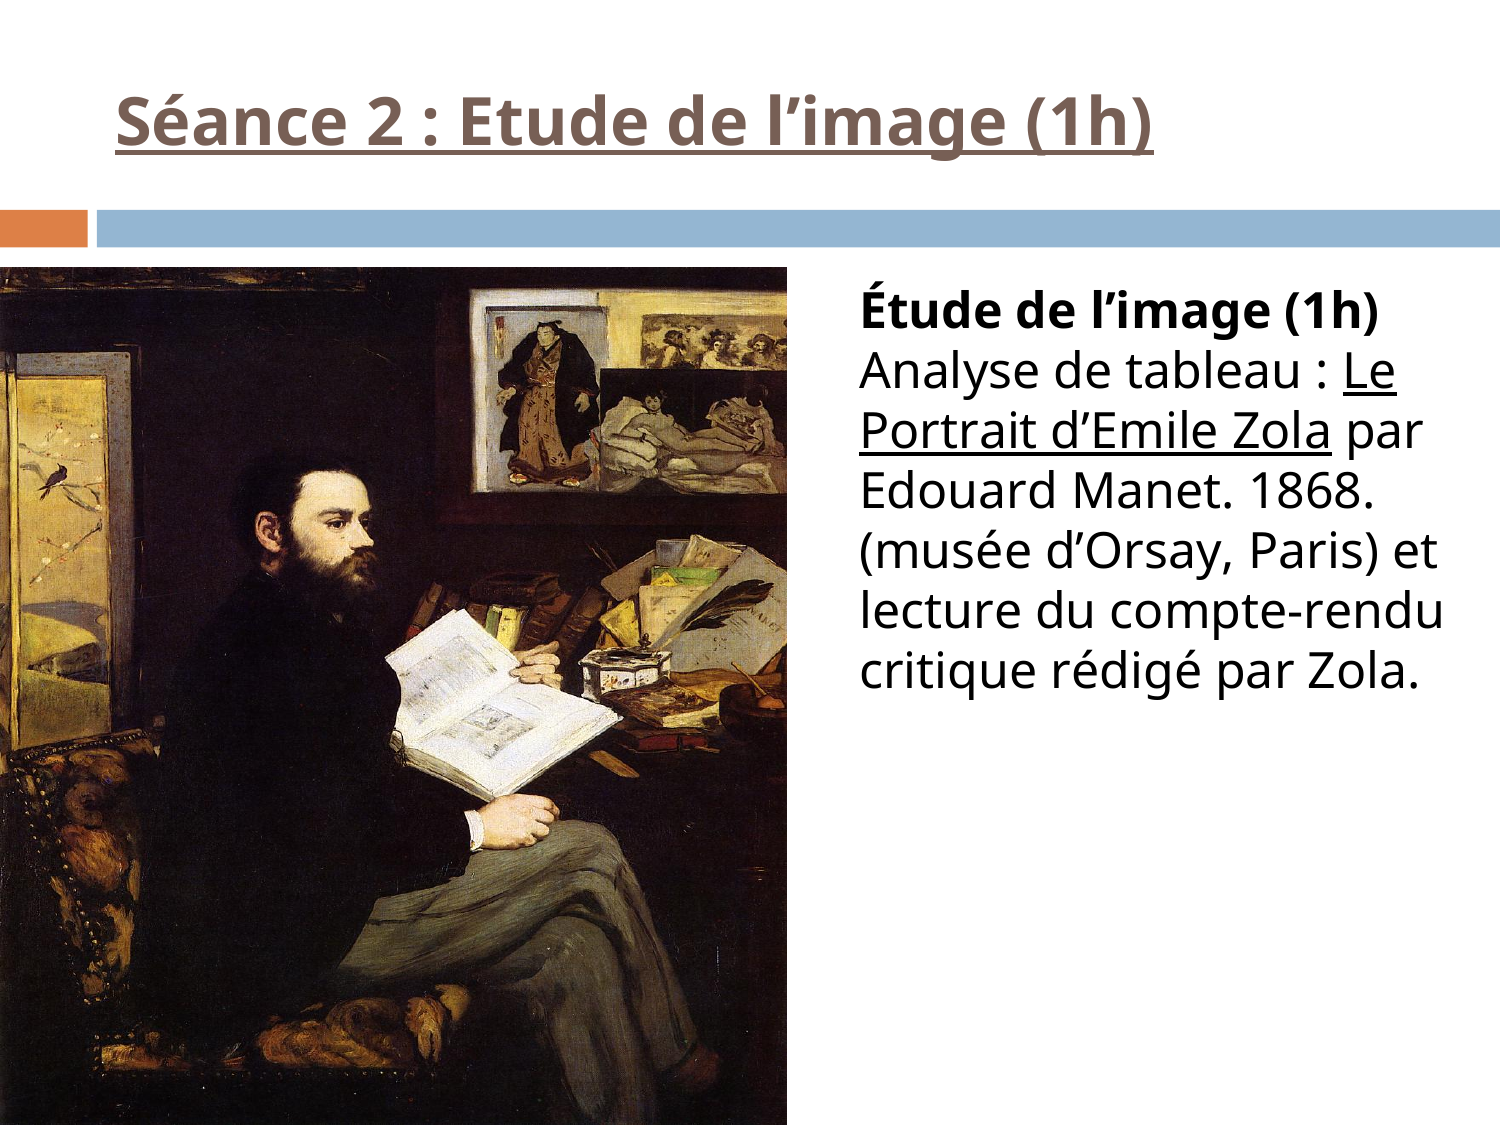

# Séance 2 : Etude de l’image (1h)
Étude de l’image (1h)
Analyse de tableau : Le Portrait d’Emile Zola par Edouard Manet. 1868.
(musée d’Orsay, Paris) et lecture du compte-rendu critique rédigé par Zola.